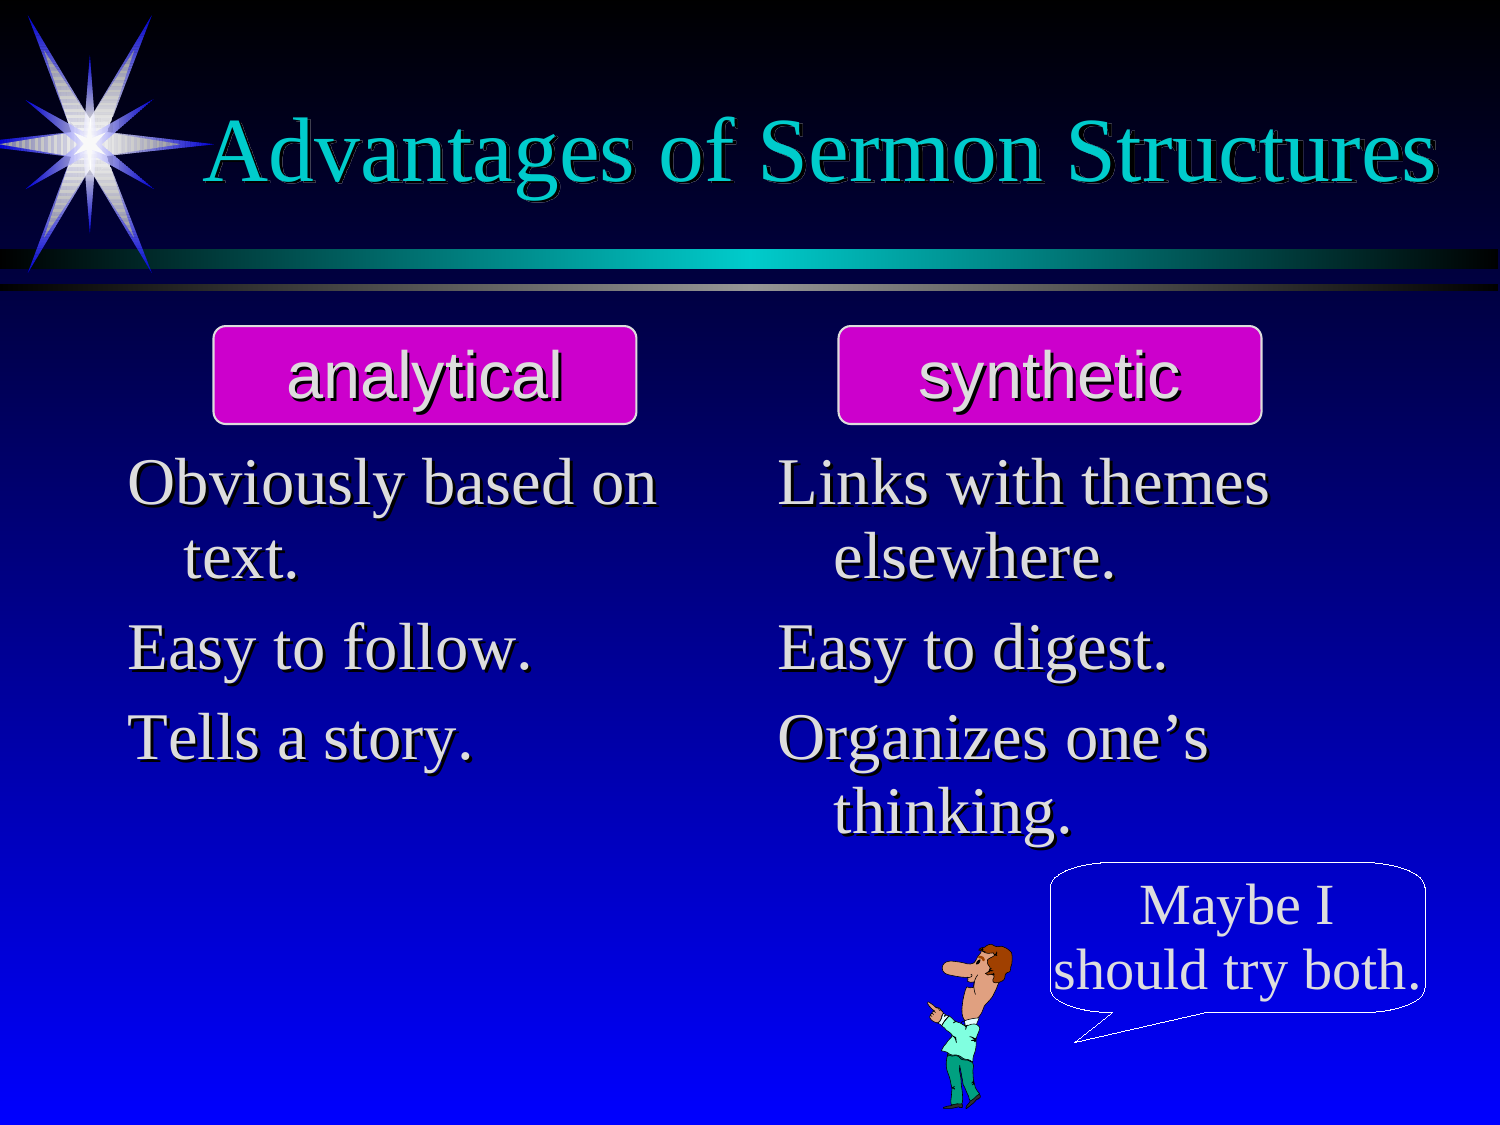

# Advantages of Sermon Structures
analytical
synthetic
Obviously based on text.
Easy to follow.
Tells a story.
Links with themes elsewhere.
Easy to digest.
Organizes one’s thinking.
Maybe I
should try both.